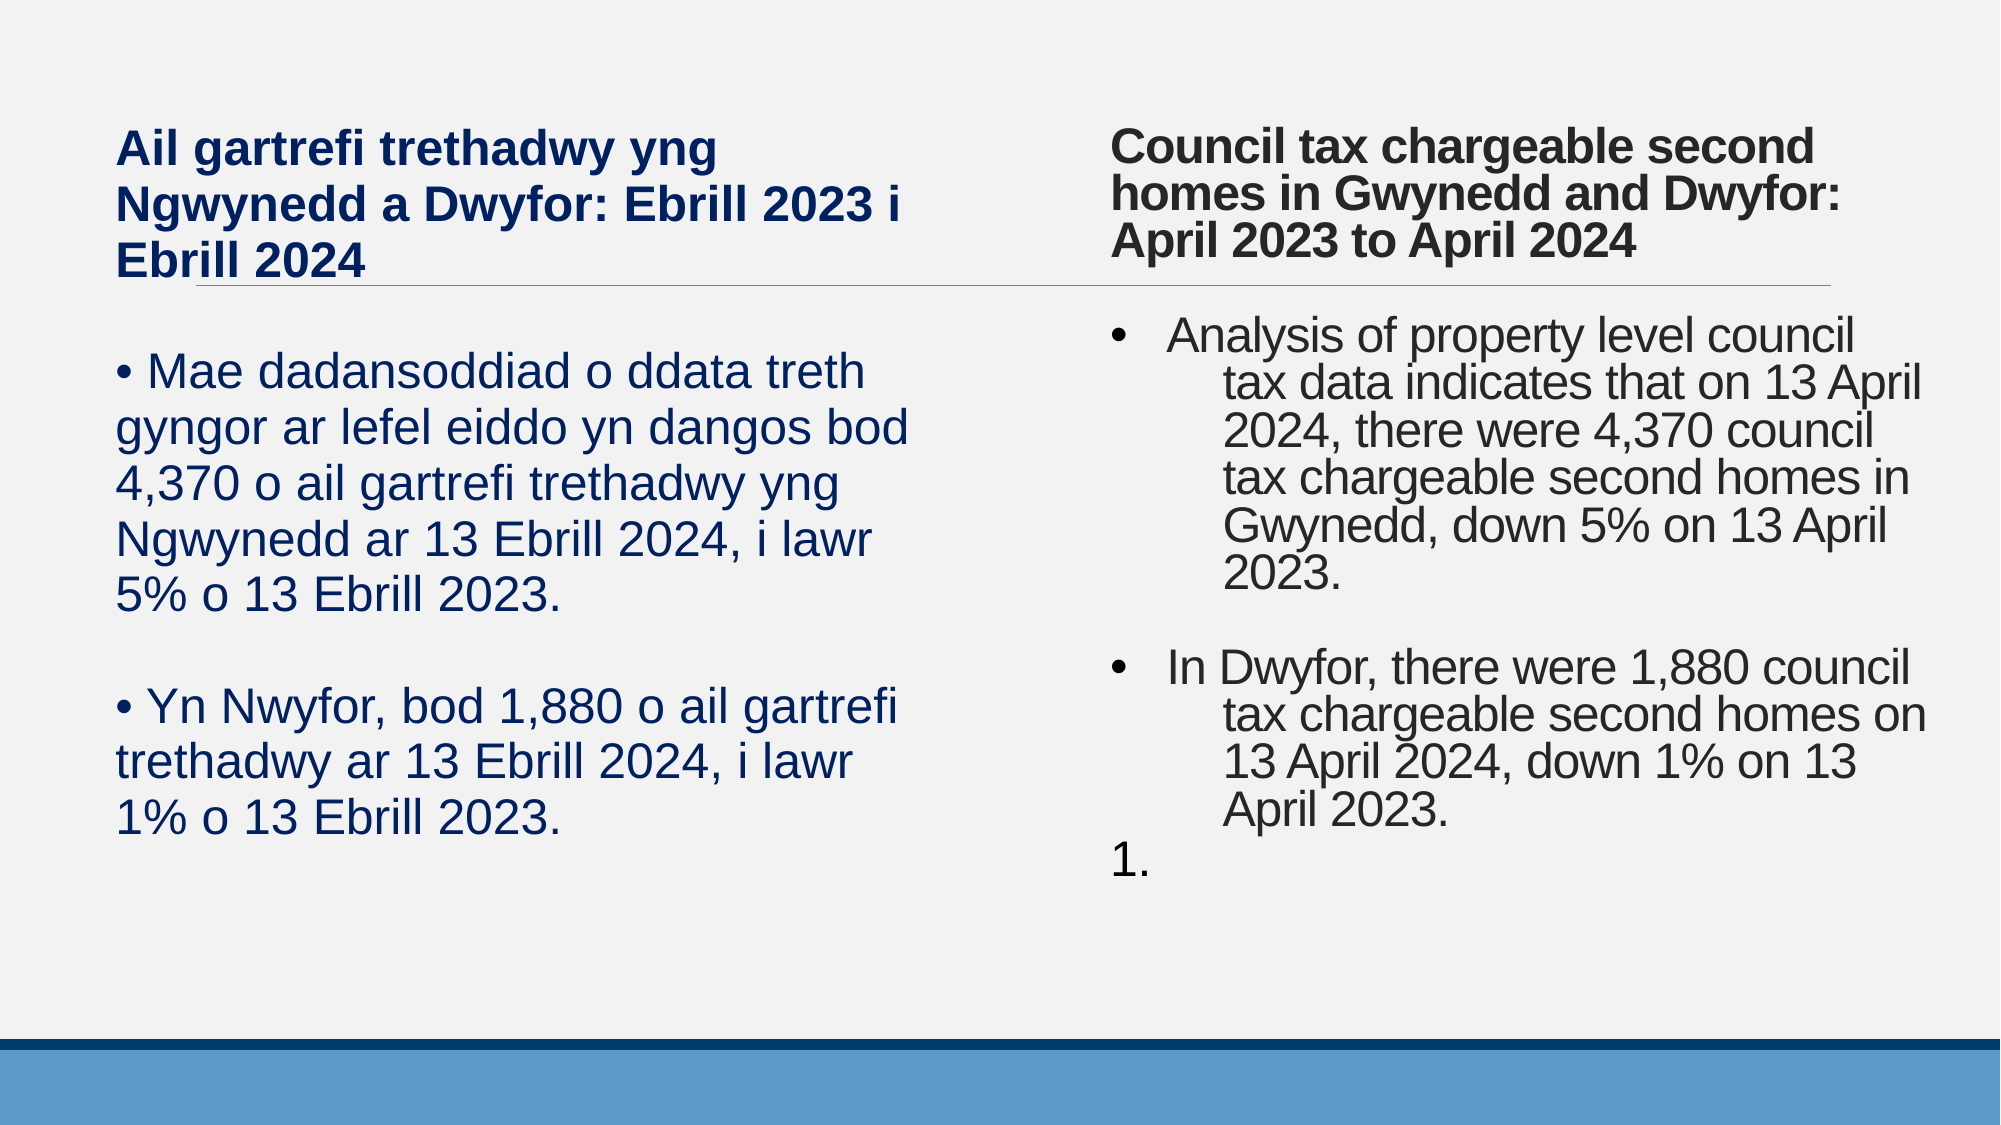

# Ail gartrefi trethadwy yng Ngwynedd a Dwyfor: Ebrill 2023 i Ebrill 2024 • Mae dadansoddiad o ddata treth gyngor ar lefel eiddo yn dangos bod 4,370 o ail gartrefi trethadwy yng Ngwynedd ar 13 Ebrill 2024, i lawr 5% o 13 Ebrill 2023. • Yn Nwyfor, bod 1,880 o ail gartrefi trethadwy ar 13 Ebrill 2024, i lawr 1% o 13 Ebrill 2023.
Council tax chargeable second homes in Gwynedd and Dwyfor: April 2023 to April 2024
Analysis of property level council tax data indicates that on 13 April 2024, there were 4,370 council tax chargeable second homes in Gwynedd, down 5% on 13 April 2023.
In Dwyfor, there were 1,880 council tax chargeable second homes on 13 April 2024, down 1% on 13 April 2023.